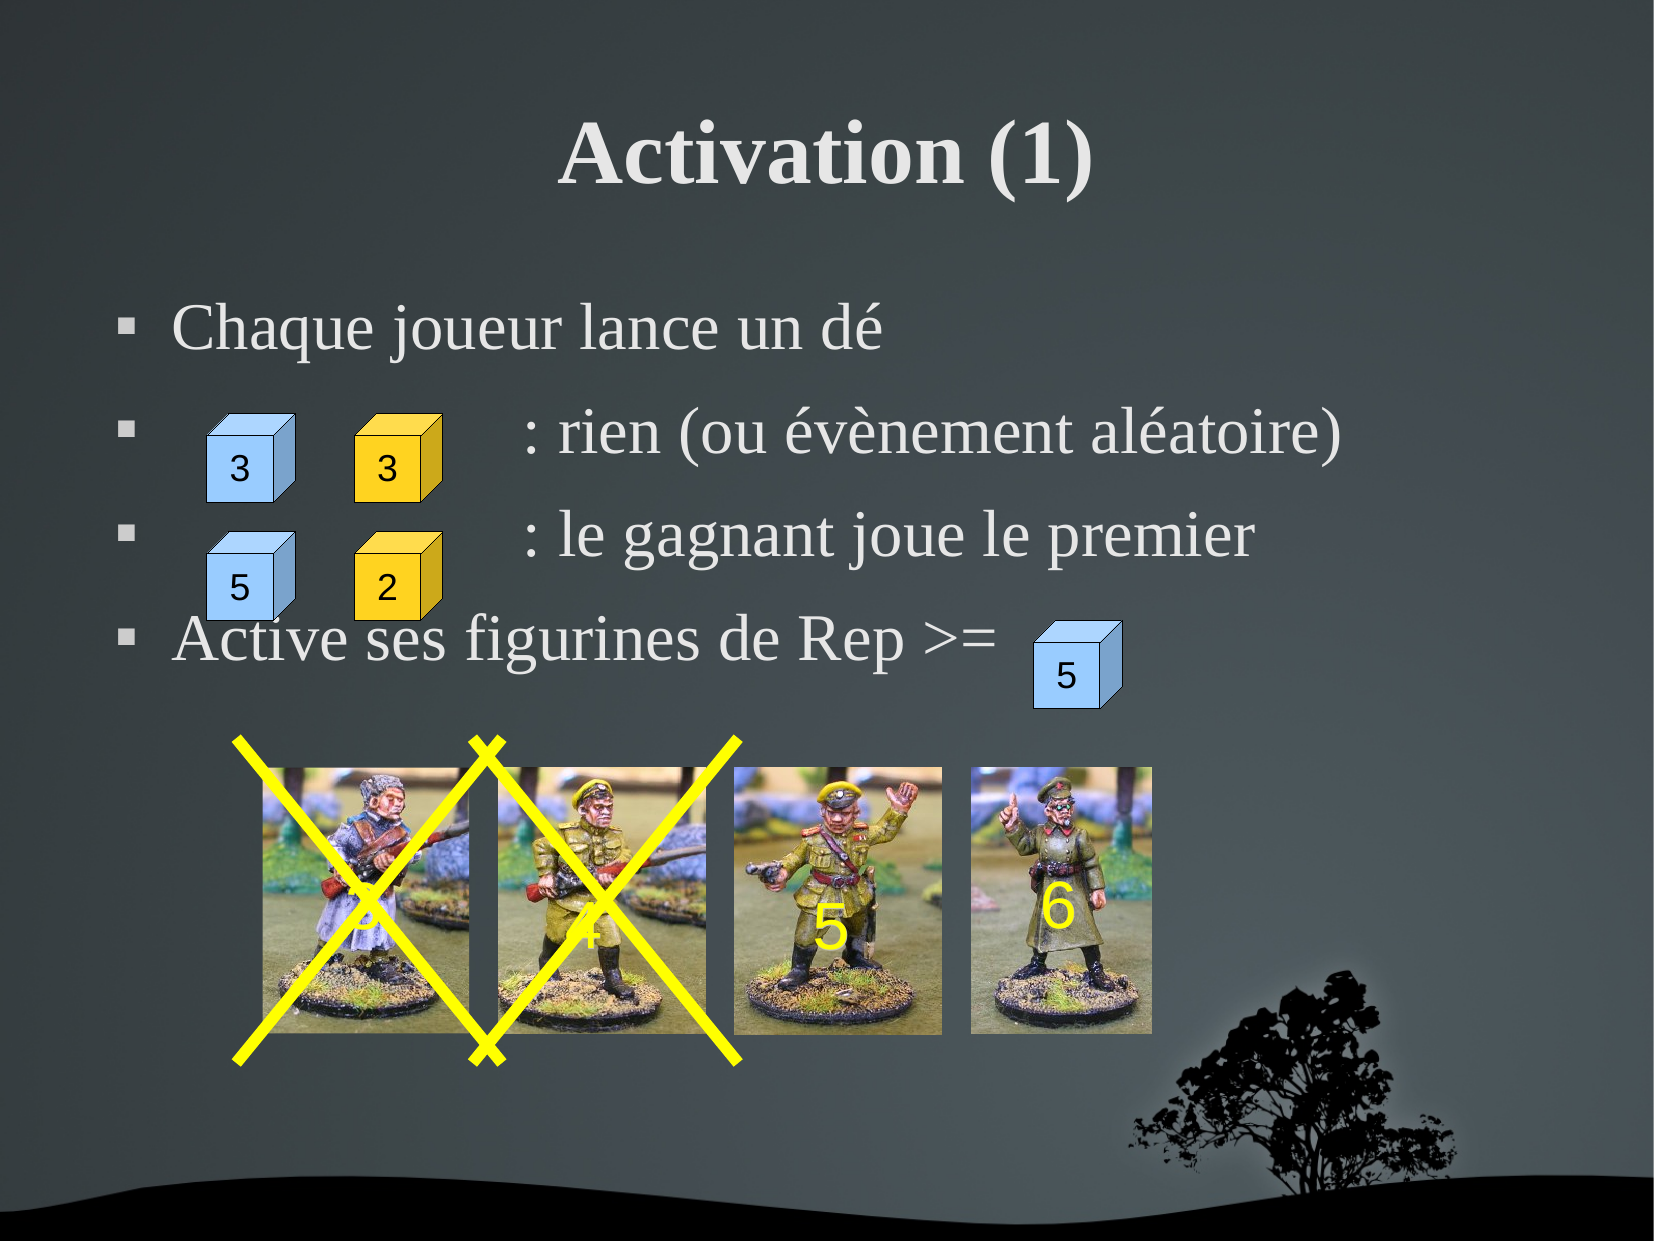

# Activation (1)
Chaque joueur lance un dé
 : rien (ou évènement aléatoire)
 : le gagnant joue le premier
Active ses figurines de Rep >=
3
3
5
2
5
3
4
5
6